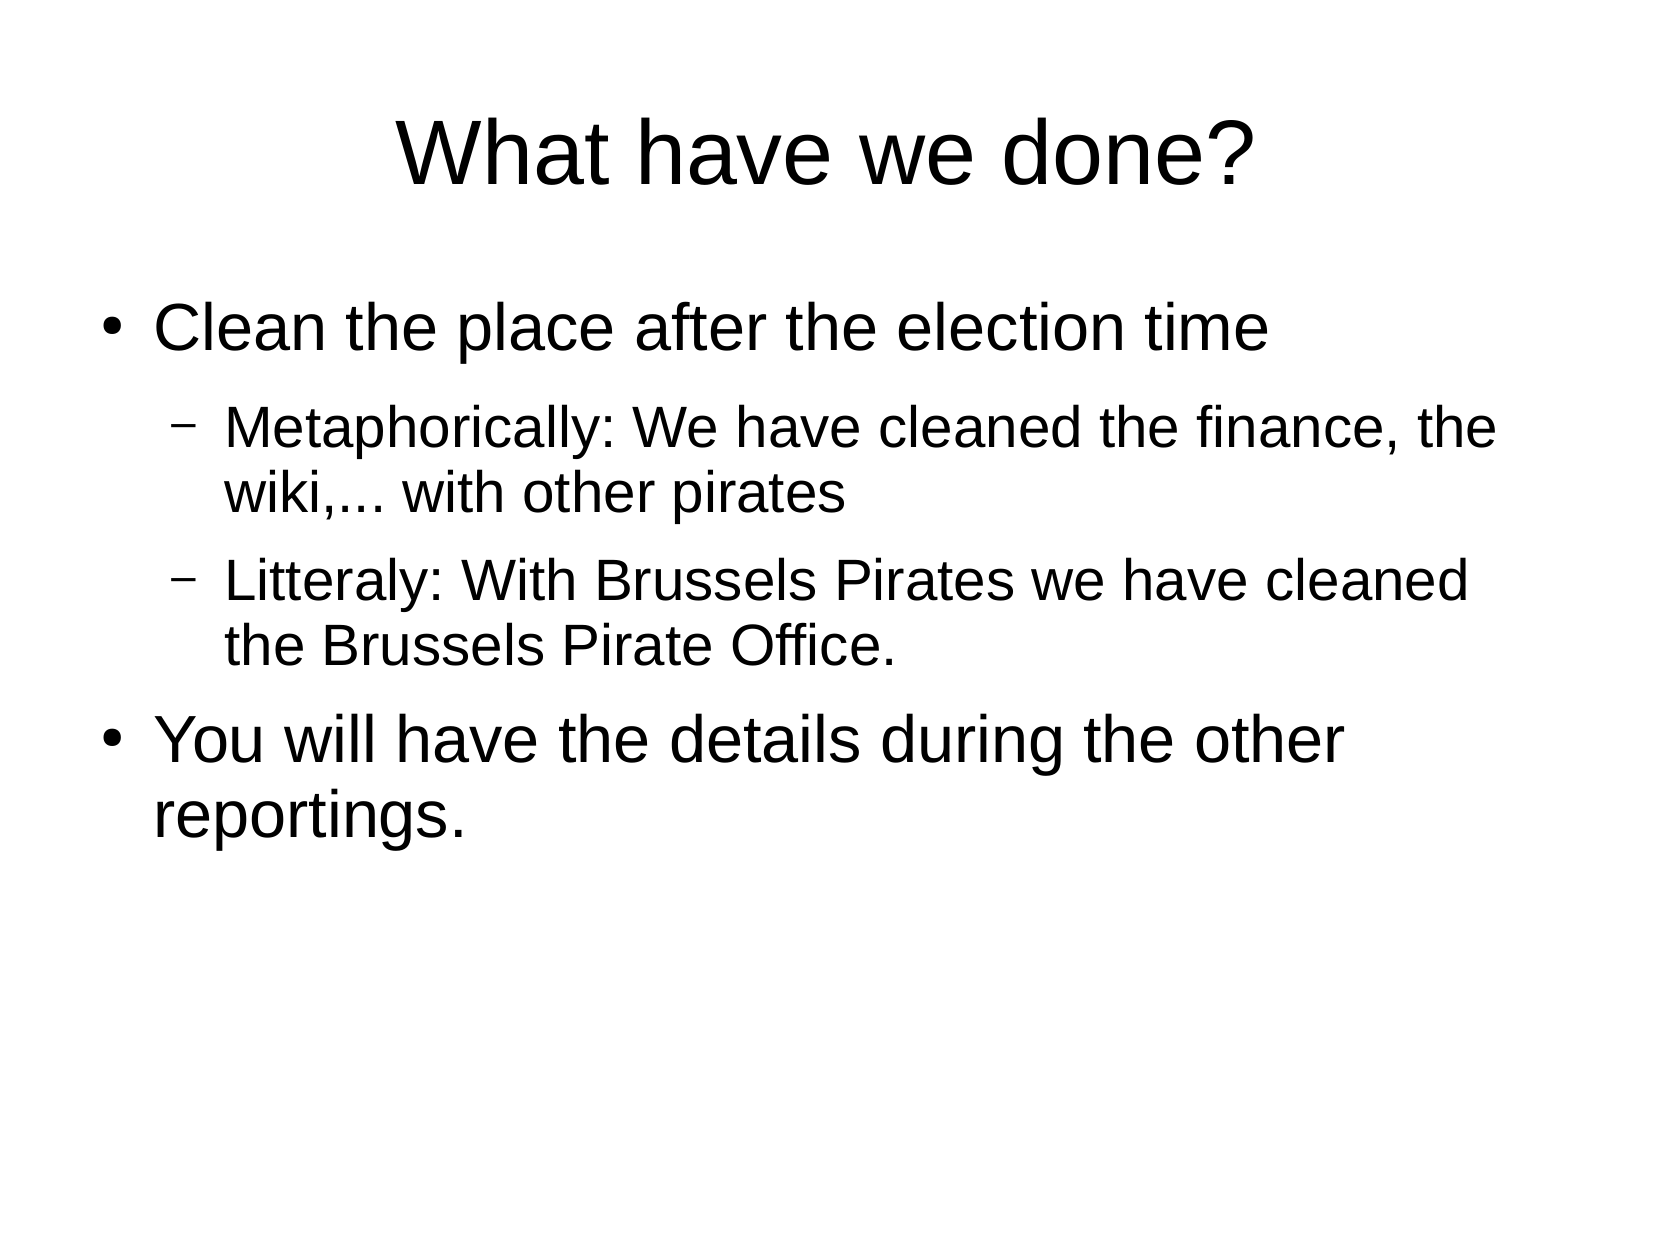

# What have we done?
Clean the place after the election time
Metaphorically: We have cleaned the finance, the wiki,... with other pirates
Litteraly: With Brussels Pirates we have cleaned the Brussels Pirate Office.
You will have the details during the other reportings.